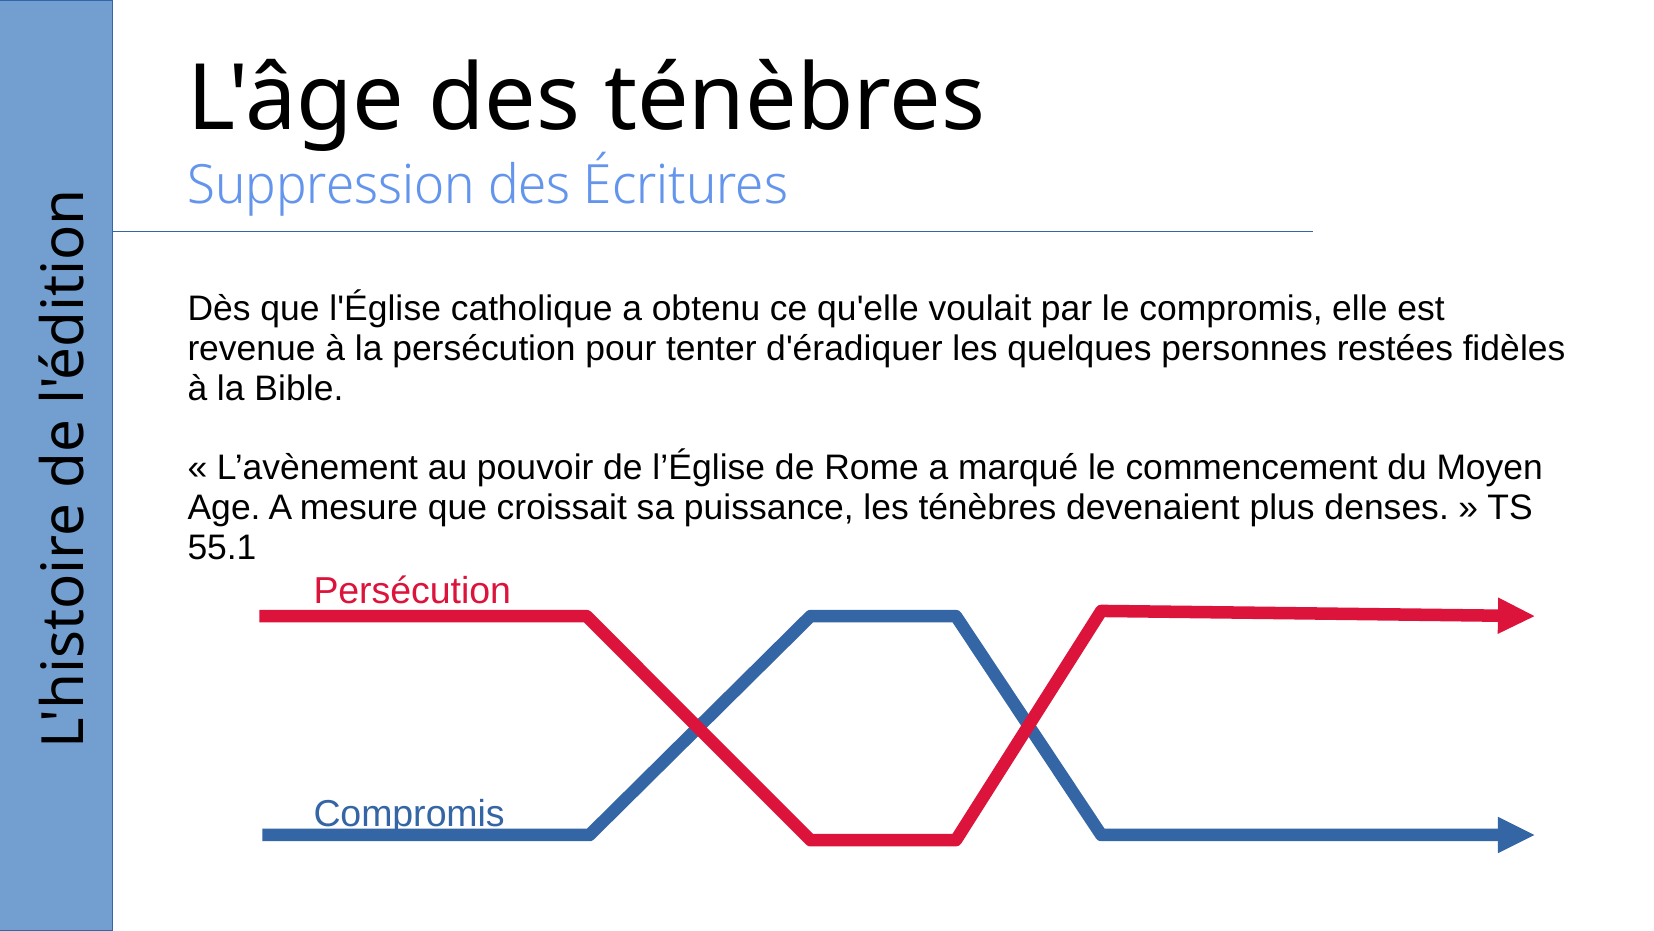

L'âge des ténèbres
Suppression des Écritures
# Dès que l'Église catholique a obtenu ce qu'elle voulait par le compromis, elle est revenue à la persécution pour tenter d'éradiquer les quelques personnes restées fidèles à la Bible.
« L’avènement au pouvoir de l’Église de Rome a marqué le commencement du Moyen Age. A mesure que croissait sa puissance, les ténèbres devenaient plus denses. » TS 55.1
L'histoire de l'édition
Persécution
Compromis